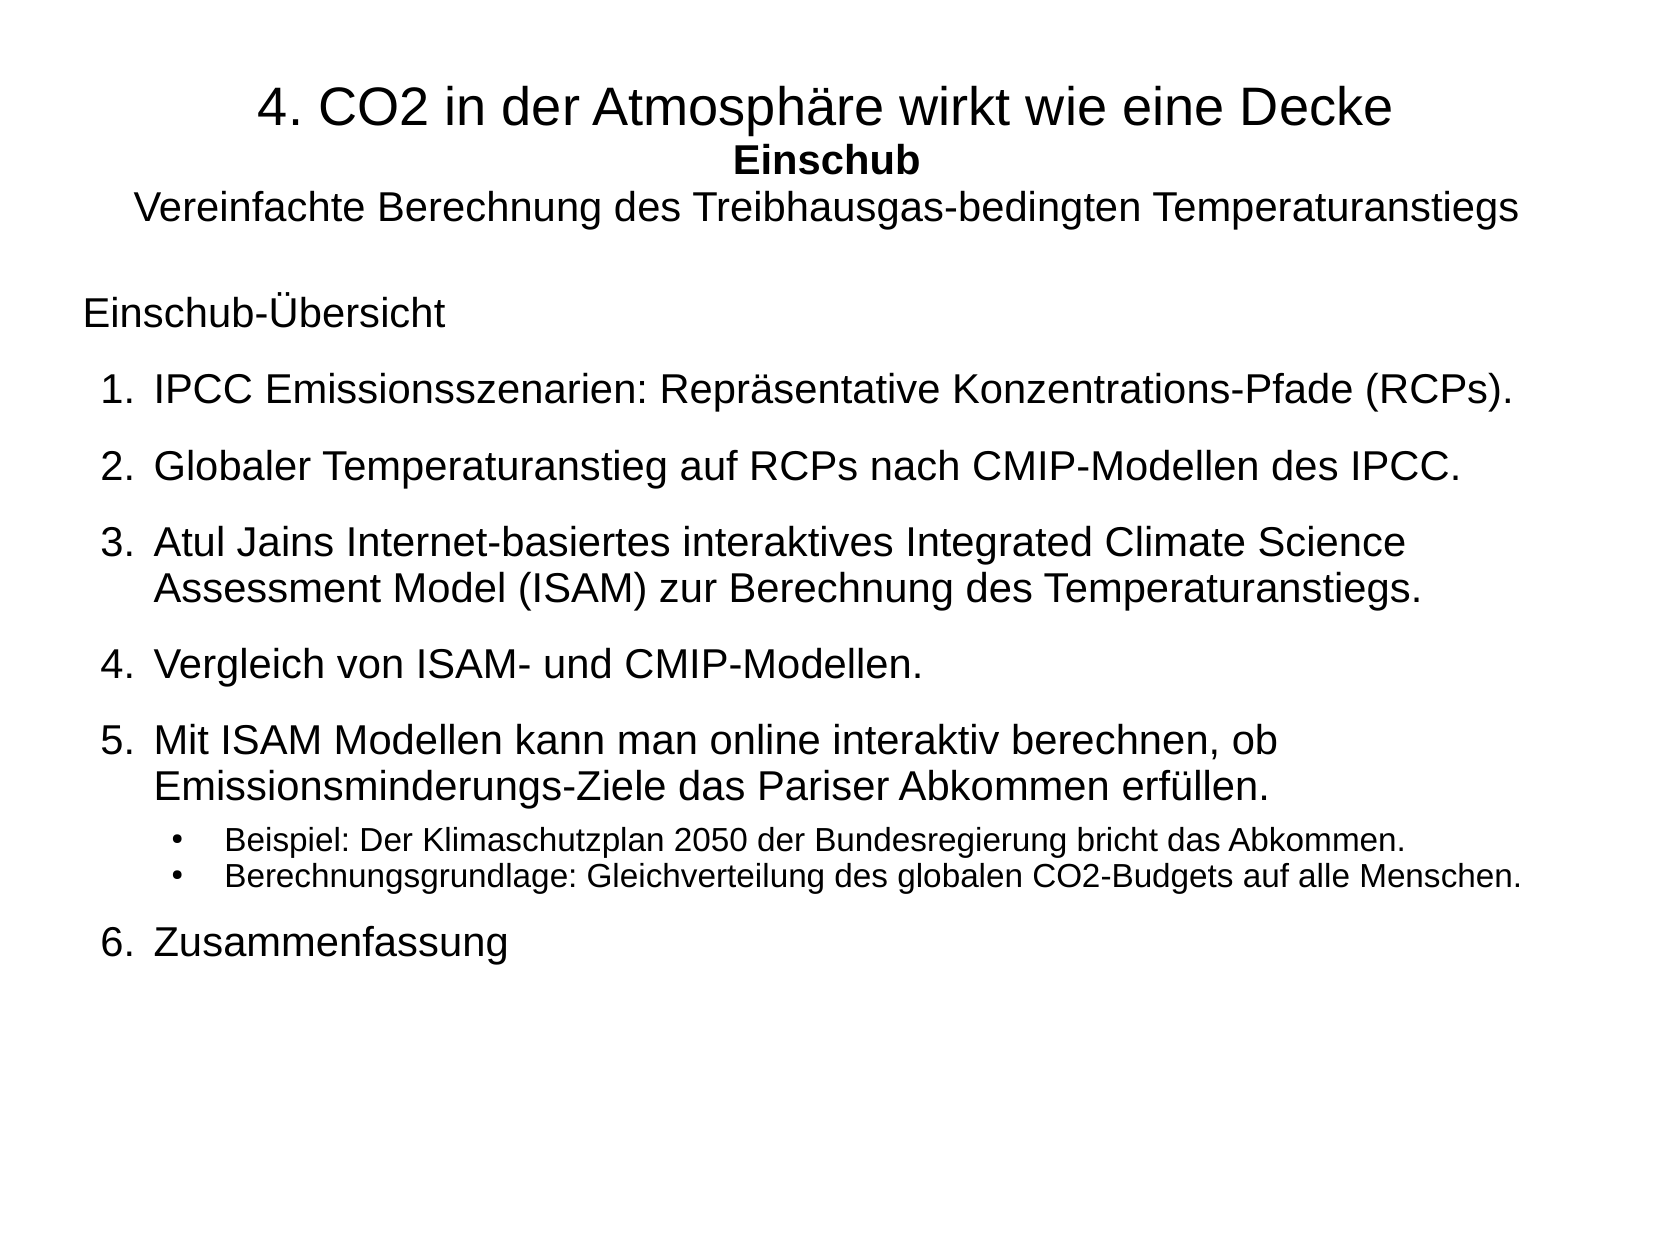

# 4. CO2 in der Atmosphäre wirkt wie eine Decke Einschub Vereinfachte Berechnung des Treibhausgas-bedingten Temperaturanstiegs
Einschub-Übersicht
IPCC Emissionsszenarien: Repräsentative Konzentrations-Pfade (RCPs).
Globaler Temperaturanstieg auf RCPs nach CMIP-Modellen des IPCC.
Atul Jains Internet-basiertes interaktives Integrated Climate Science Assessment Model (ISAM) zur Berechnung des Temperaturanstiegs.
Vergleich von ISAM- und CMIP-Modellen.
Mit ISAM Modellen kann man online interaktiv berechnen, ob Emissionsminderungs-Ziele das Pariser Abkommen erfüllen.
Beispiel: Der Klimaschutzplan 2050 der Bundesregierung bricht das Abkommen.
Berechnungsgrundlage: Gleichverteilung des globalen CO2-Budgets auf alle Menschen.
Zusammenfassung